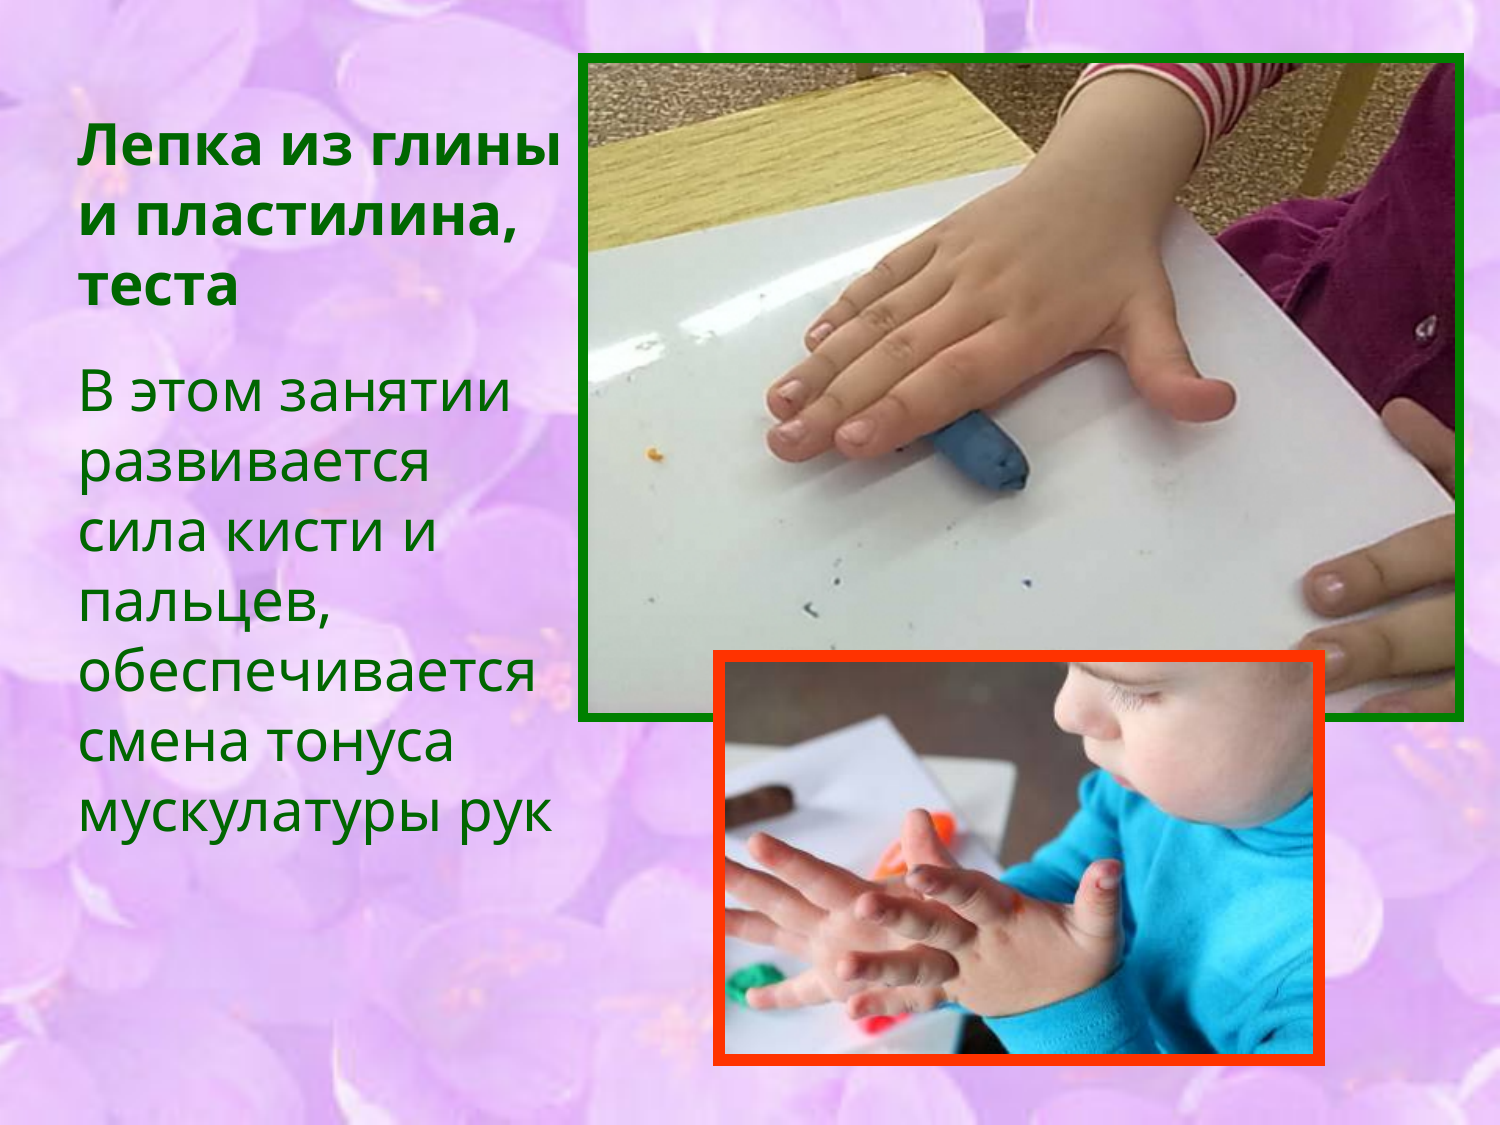

Лепка из глины и пластилина, теста
В этом занятии развивается сила кисти и пальцев, обеспечивается смена тонуса мускулатуры рук